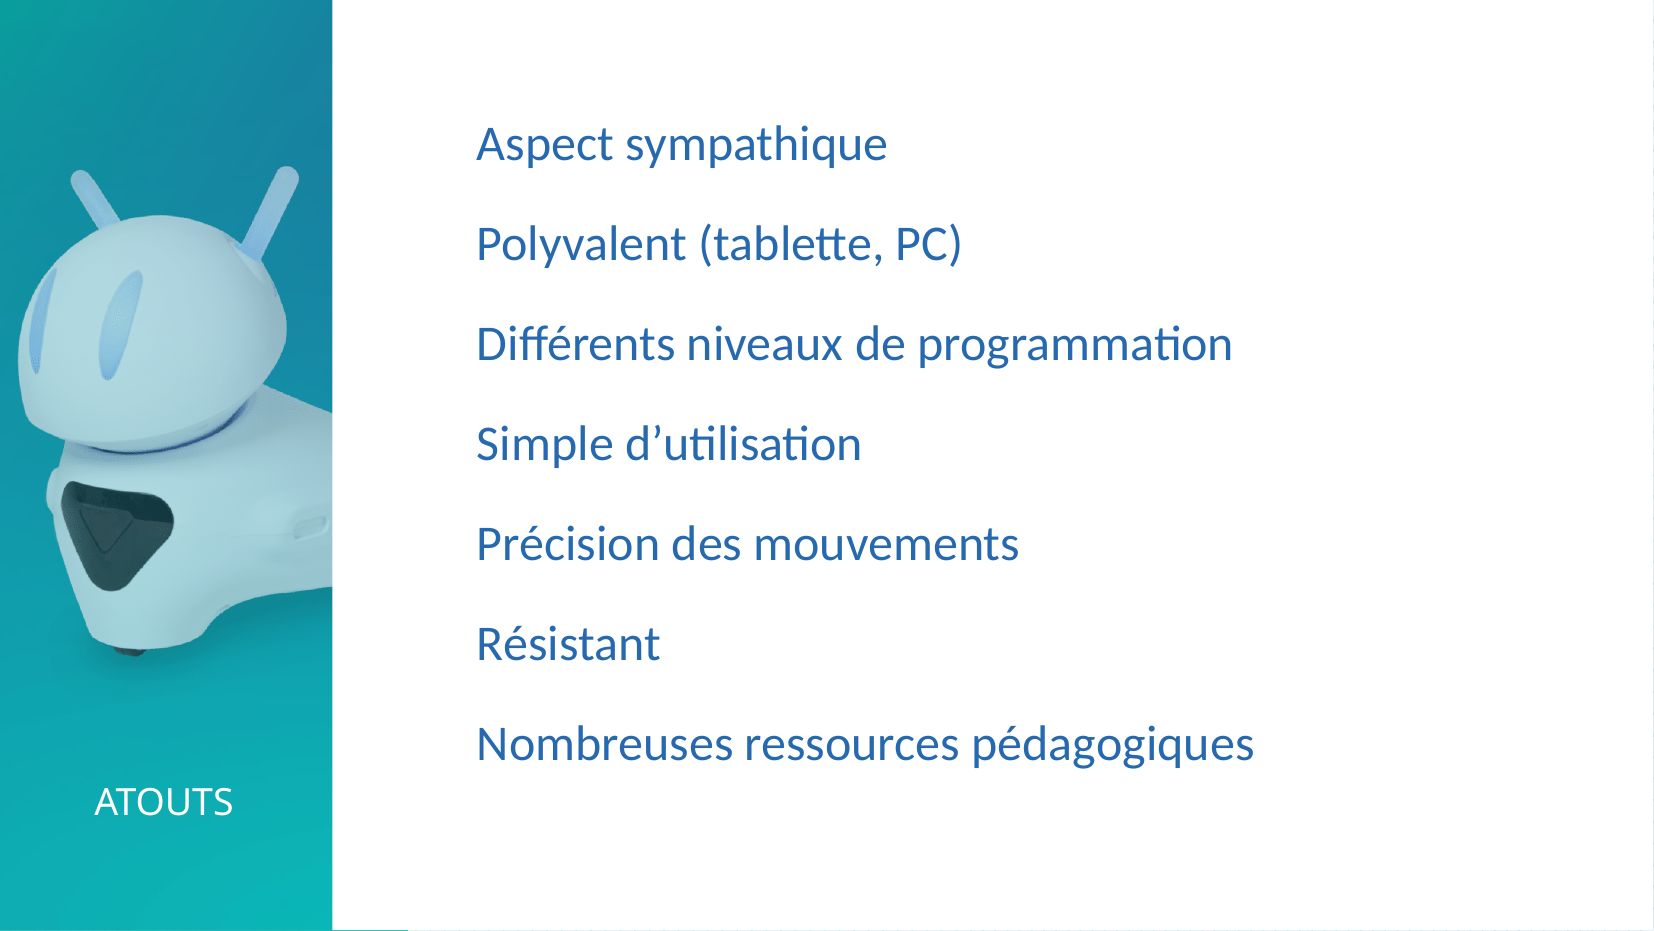

Aspect sympathique
Polyvalent (tablette, PC)
Différents niveaux de programmation
Simple d’utilisation
Précision des mouvements
Résistant
Nombreuses ressources pédagogiques
ATOUTS